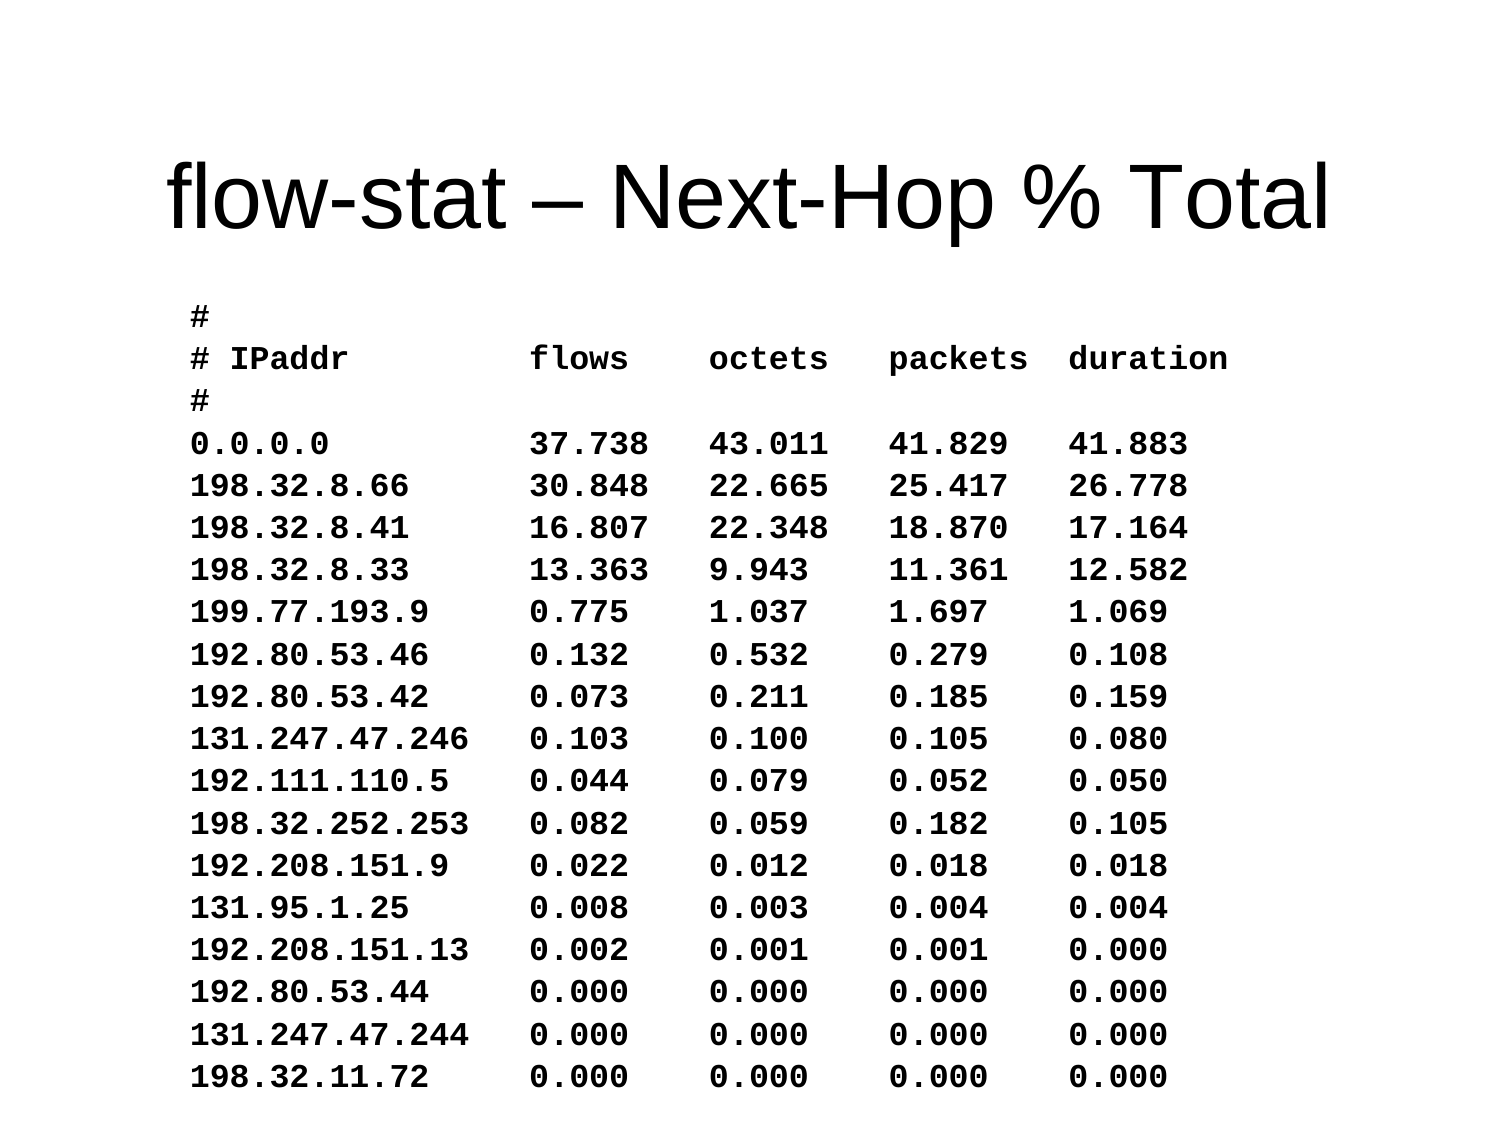

# flow-stat – Next-Hop % Total
#
# IPaddr flows octets packets duration
#
0.0.0.0 37.738 43.011 41.829 41.883
198.32.8.66 30.848 22.665 25.417 26.778
198.32.8.41 16.807 22.348 18.870 17.164
198.32.8.33 13.363 9.943 11.361 12.582
199.77.193.9 0.775 1.037 1.697 1.069
192.80.53.46 0.132 0.532 0.279 0.108
192.80.53.42 0.073 0.211 0.185 0.159
131.247.47.246 0.103 0.100 0.105 0.080
192.111.110.5 0.044 0.079 0.052 0.050
198.32.252.253 0.082 0.059 0.182 0.105
192.208.151.9 0.022 0.012 0.018 0.018
131.95.1.25 0.008 0.003 0.004 0.004
192.208.151.13 0.002 0.001 0.001 0.000
192.80.53.44 0.000 0.000 0.000 0.000
131.247.47.244 0.000 0.000 0.000 0.000
198.32.11.72 0.000 0.000 0.000 0.000